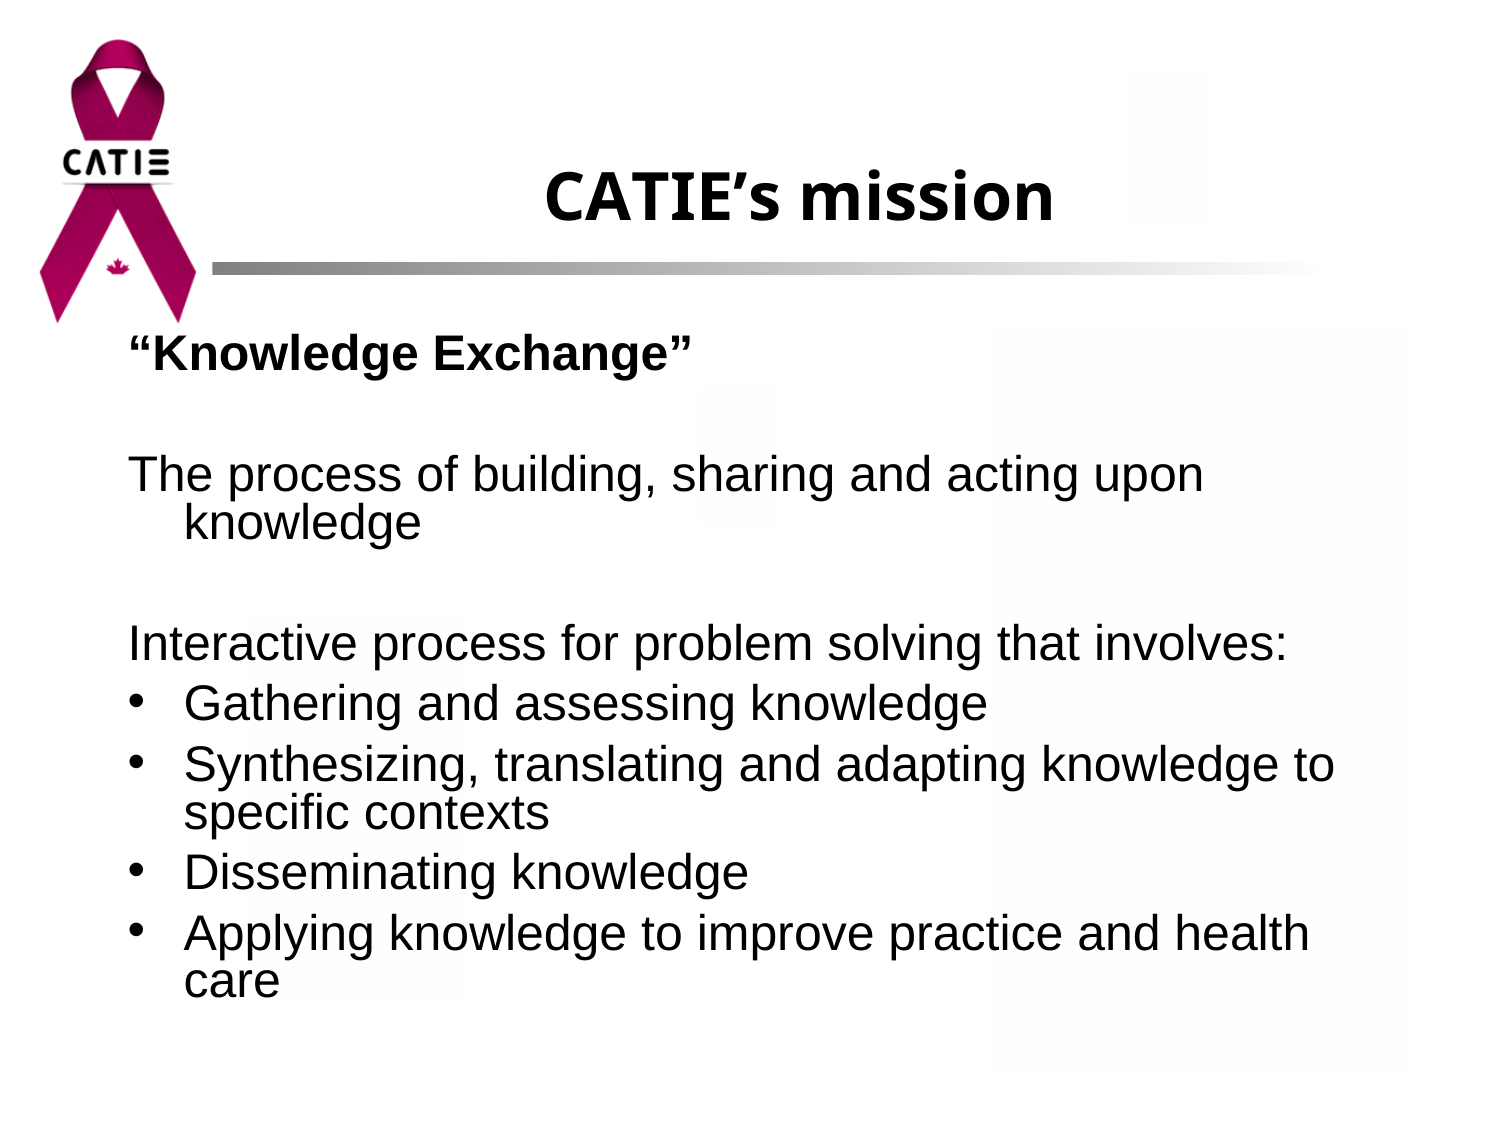

# CATIE’s mission
“Knowledge Exchange”
The process of building, sharing and acting upon knowledge
Interactive process for problem solving that involves:
Gathering and assessing knowledge
Synthesizing, translating and adapting knowledge to specific contexts
Disseminating knowledge
Applying knowledge to improve practice and health care